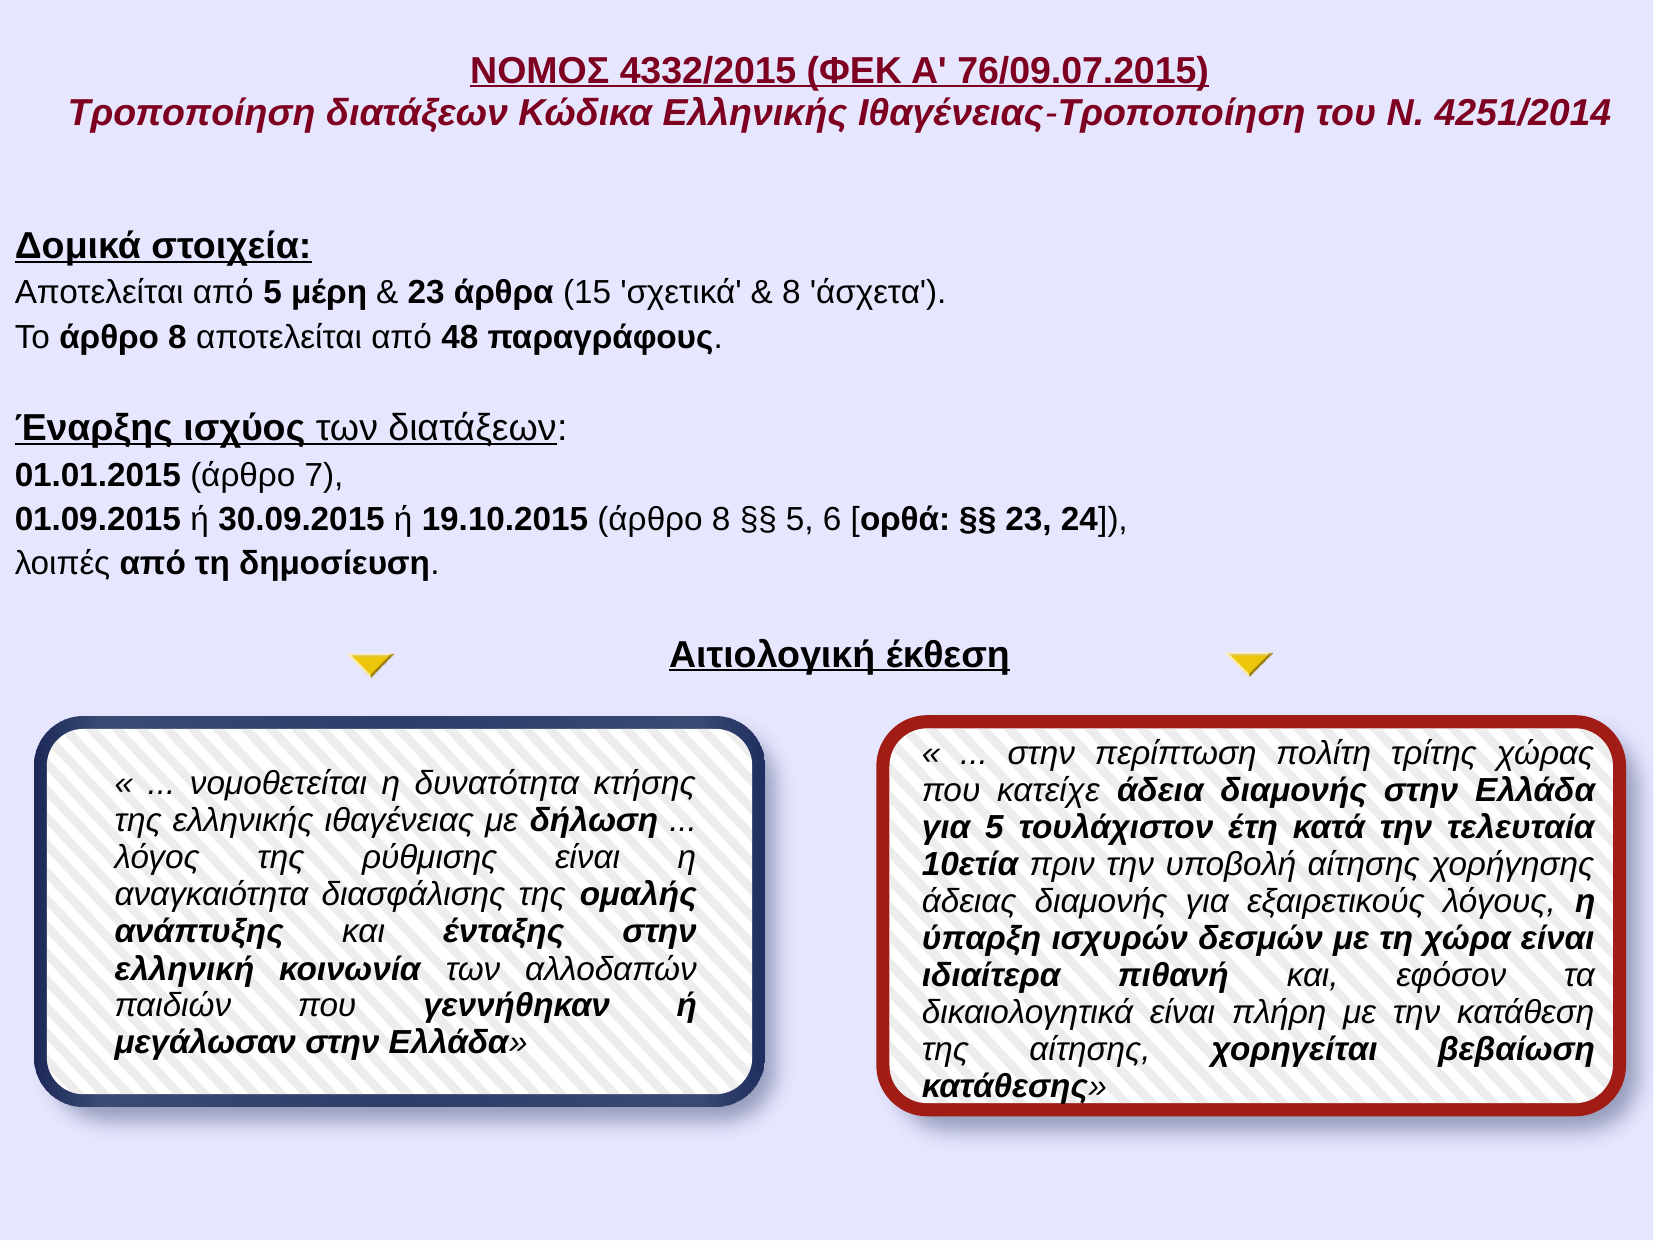

NOMOΣ 4332/2015 (ΦΕΚ Α' 76/09.07.2015)
Τροποποίηση διατάξεων Κώδικα Ελληνικής Ιθαγένειας-Τροποποίηση του Ν. 4251/2014
Δομικά στοιχεία:
Αποτελείται από 5 μέρη & 23 άρθρα (15 'σχετικά' & 8 'άσχετα').
Το άρθρο 8 αποτελείται από 48 παραγράφους.
Έναρξης ισχύος των διατάξεων:
01.01.2015 (άρθρο 7),
01.09.2015 ή 30.09.2015 ή 19.10.2015 (άρθρο 8 §§ 5, 6 [ορθά: §§ 23, 24]),
λοιπές από τη δημοσίευση.
Αιτιολογική έκθεση
« ... στην περίπτωση πολίτη τρίτης χώρας που κατείχε άδεια διαμονής στην Ελλάδα για 5 τουλάχιστον έτη κατά την τελευταία 10ετία πριν την υποβολή αίτησης χορήγησης άδειας διαμονής για εξαιρετικούς λόγους, η ύπαρξη ισχυρών δεσμών με τη χώρα είναι ιδιαίτερα πιθανή και, εφόσον τα δικαιολογητικά είναι πλήρη με την κατάθεση της αίτησης, χορηγείται βεβαίωση κατάθεσης»
« ... νομοθετείται η δυνατότητα κτήσης της ελληνικής ιθαγένειας με δήλωση ... λόγος της ρύθμισης είναι η αναγκαιότητα διασφάλισης της ομαλής ανάπτυξης και ένταξης στην ελληνική κοινωνία των αλλοδαπών παιδιών που γεννήθηκαν ή μεγάλωσαν στην Ελλάδα»